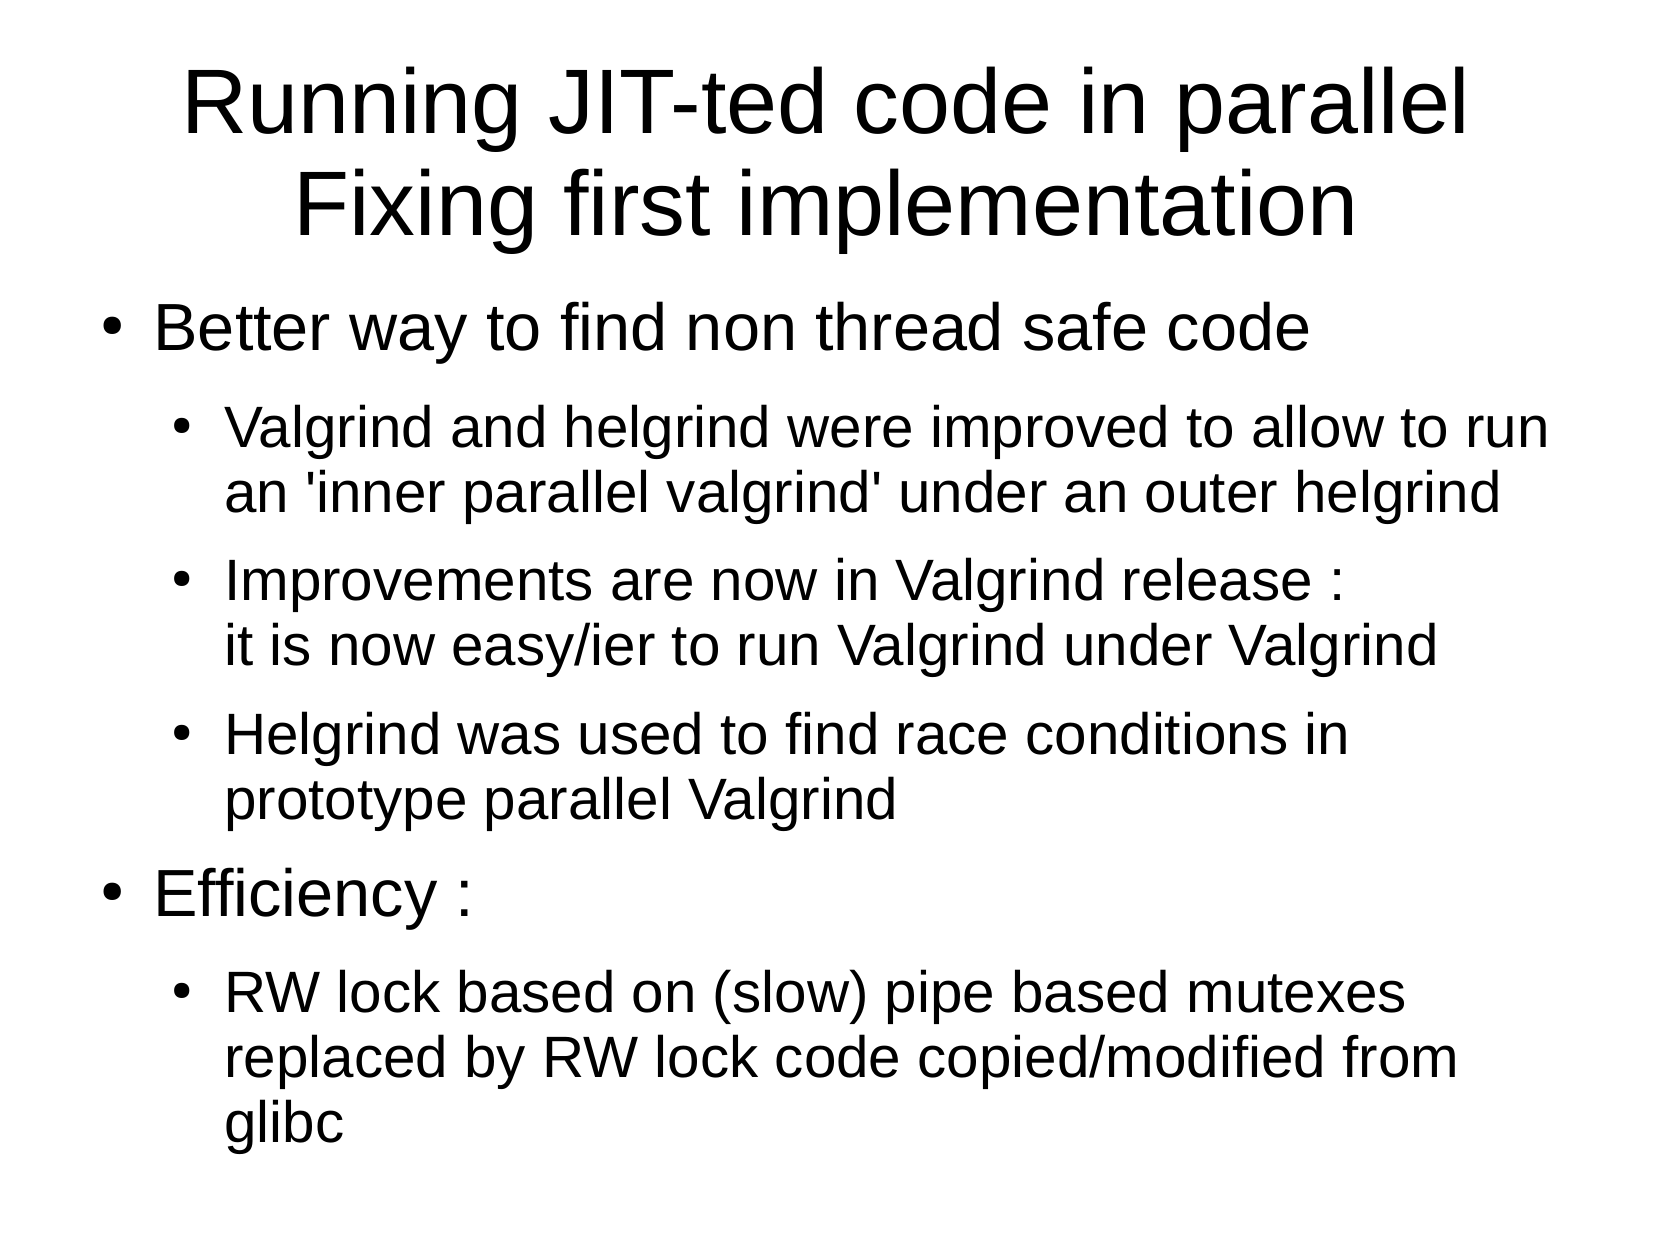

# Running JIT-ted code in parallel Fixing first implementation
Better way to find non thread safe code
Valgrind and helgrind were improved to allow to run an 'inner parallel valgrind' under an outer helgrind
Improvements are now in Valgrind release :
it is now easy/ier to run Valgrind under Valgrind
Helgrind was used to find race conditions in prototype parallel Valgrind
Efficiency :
RW lock based on (slow) pipe based mutexes replaced by RW lock code copied/modified from glibc